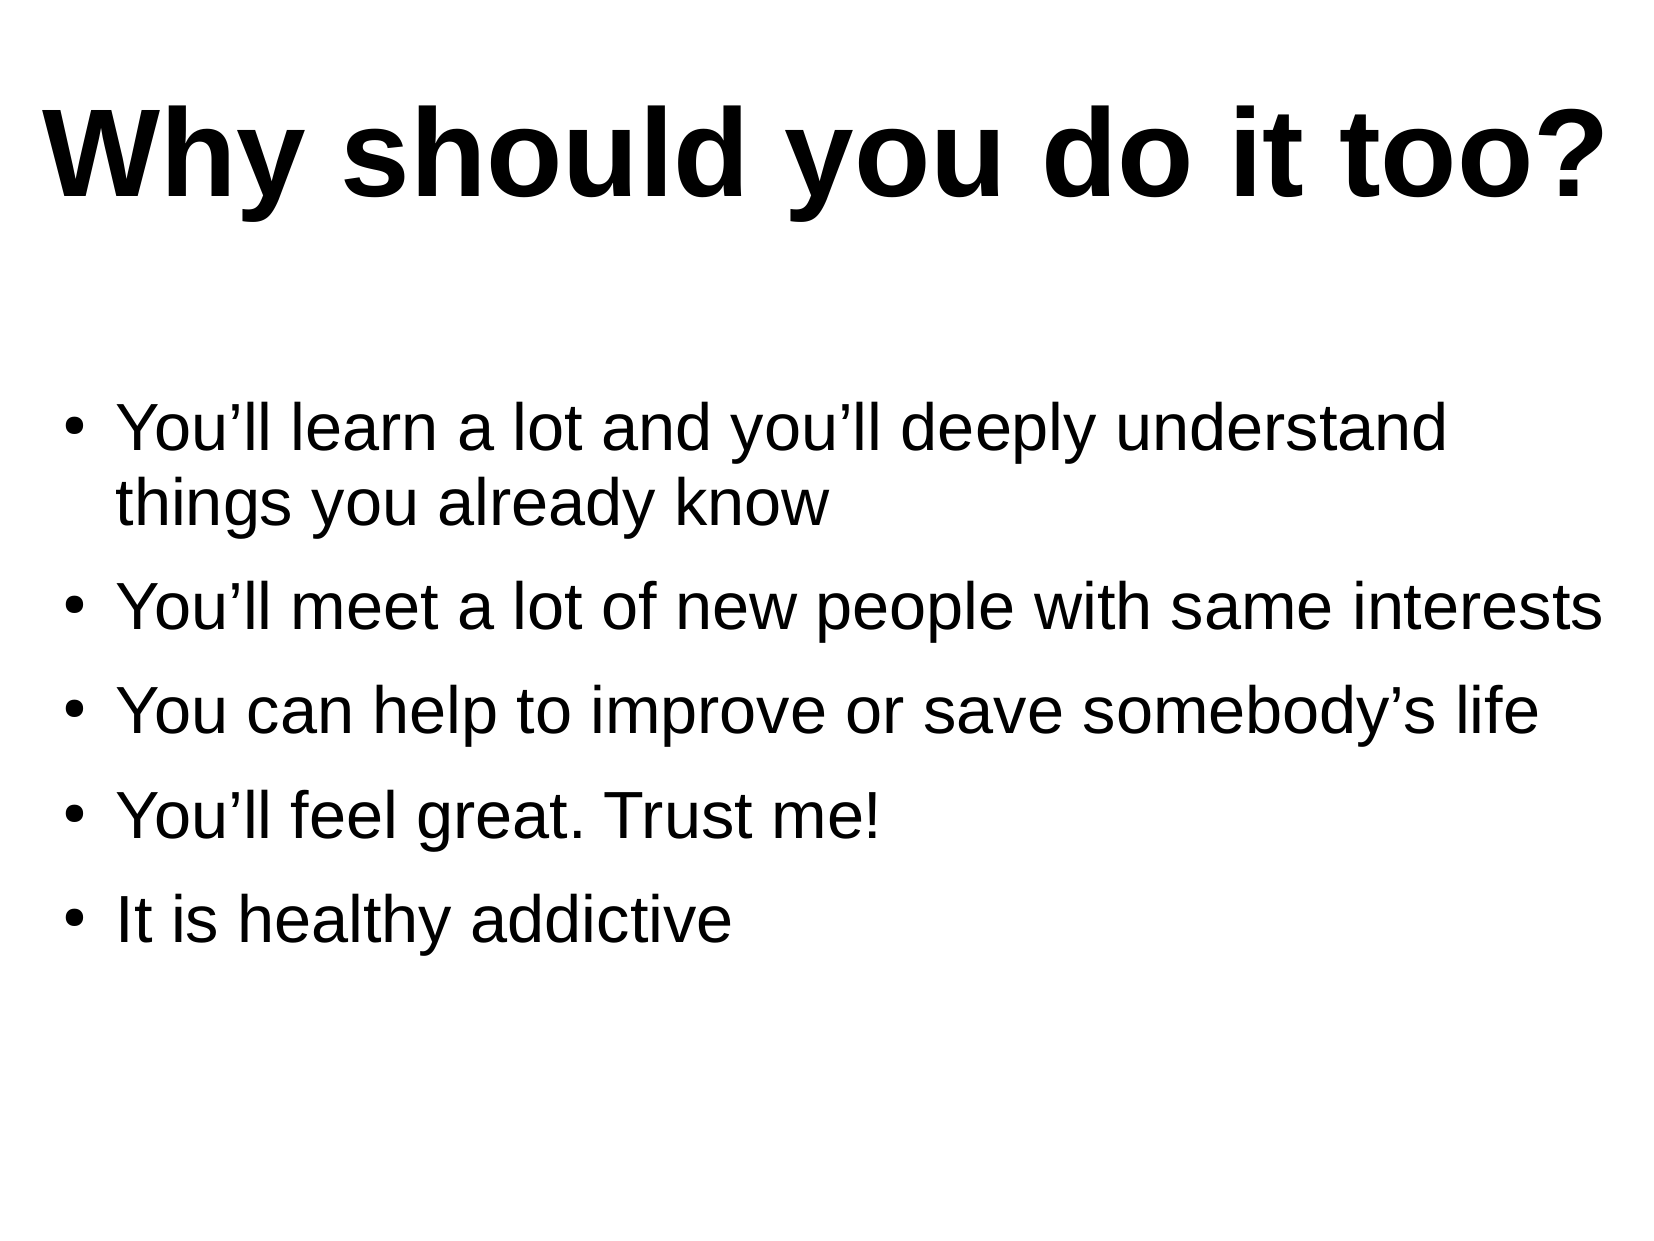

# Why should you do it too?
You’ll learn a lot and you’ll deeply understand things you already know
You’ll meet a lot of new people with same interests
You can help to improve or save somebody’s life
You’ll feel great. Trust me!
It is healthy addictive